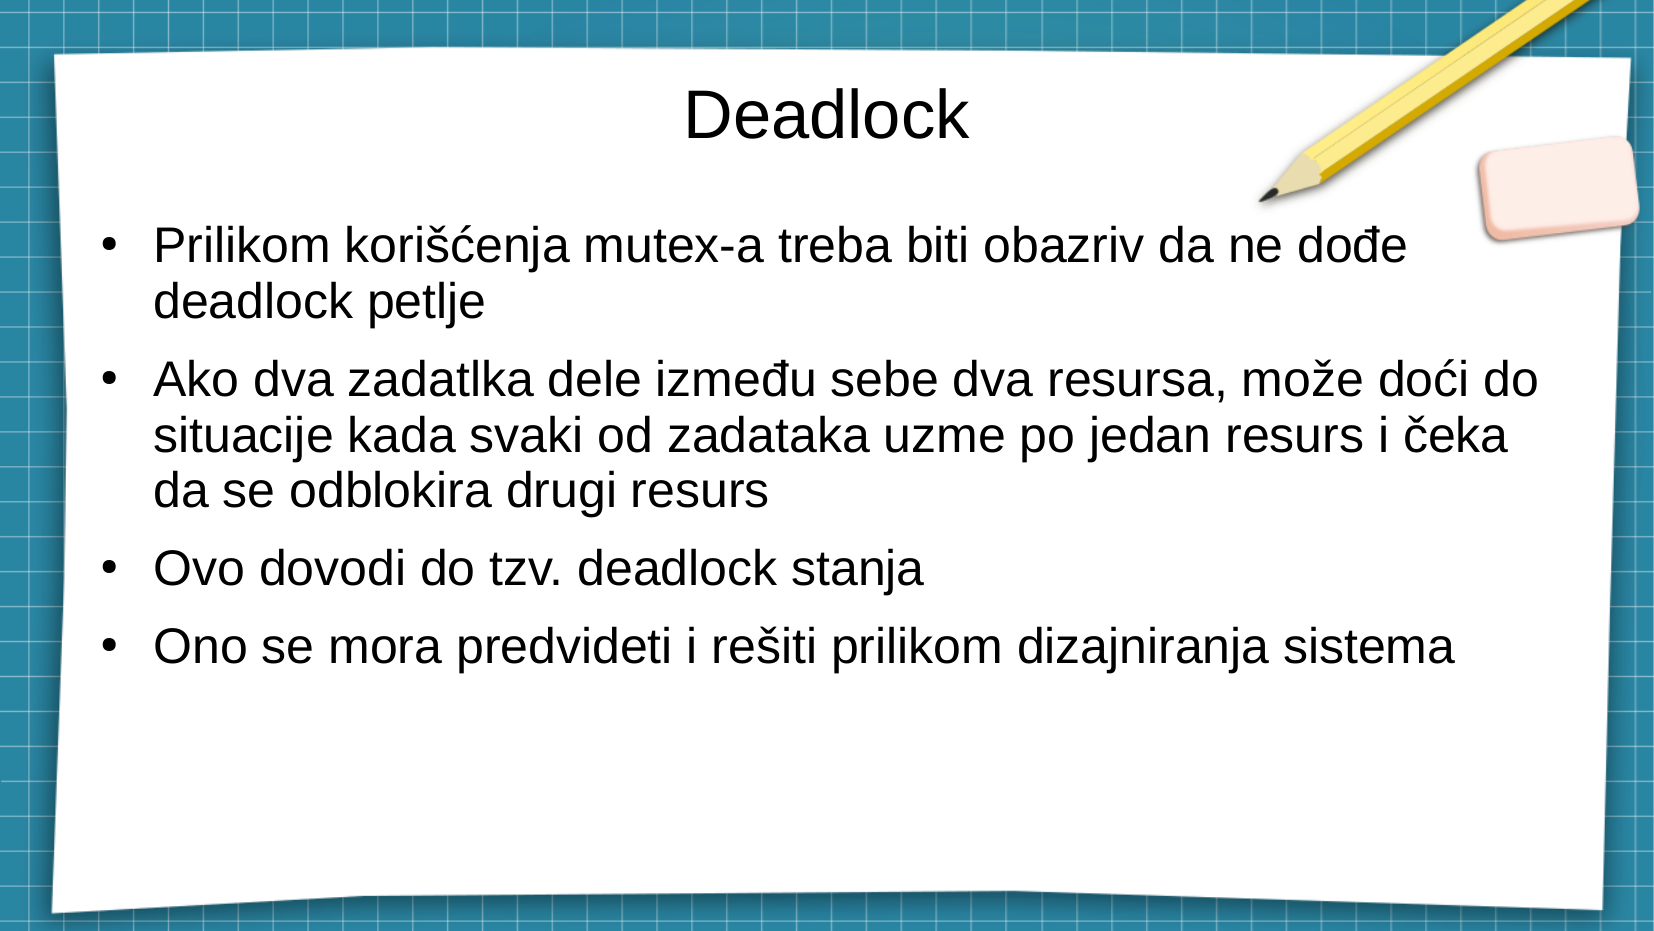

# Deadlock
Prilikom korišćenja mutex-a treba biti obazriv da ne dođe deadlock petlje
Ako dva zadatlka dele između sebe dva resursa, može doći do situacije kada svaki od zadataka uzme po jedan resurs i čeka da se odblokira drugi resurs
Ovo dovodi do tzv. deadlock stanja
Ono se mora predvideti i rešiti prilikom dizajniranja sistema